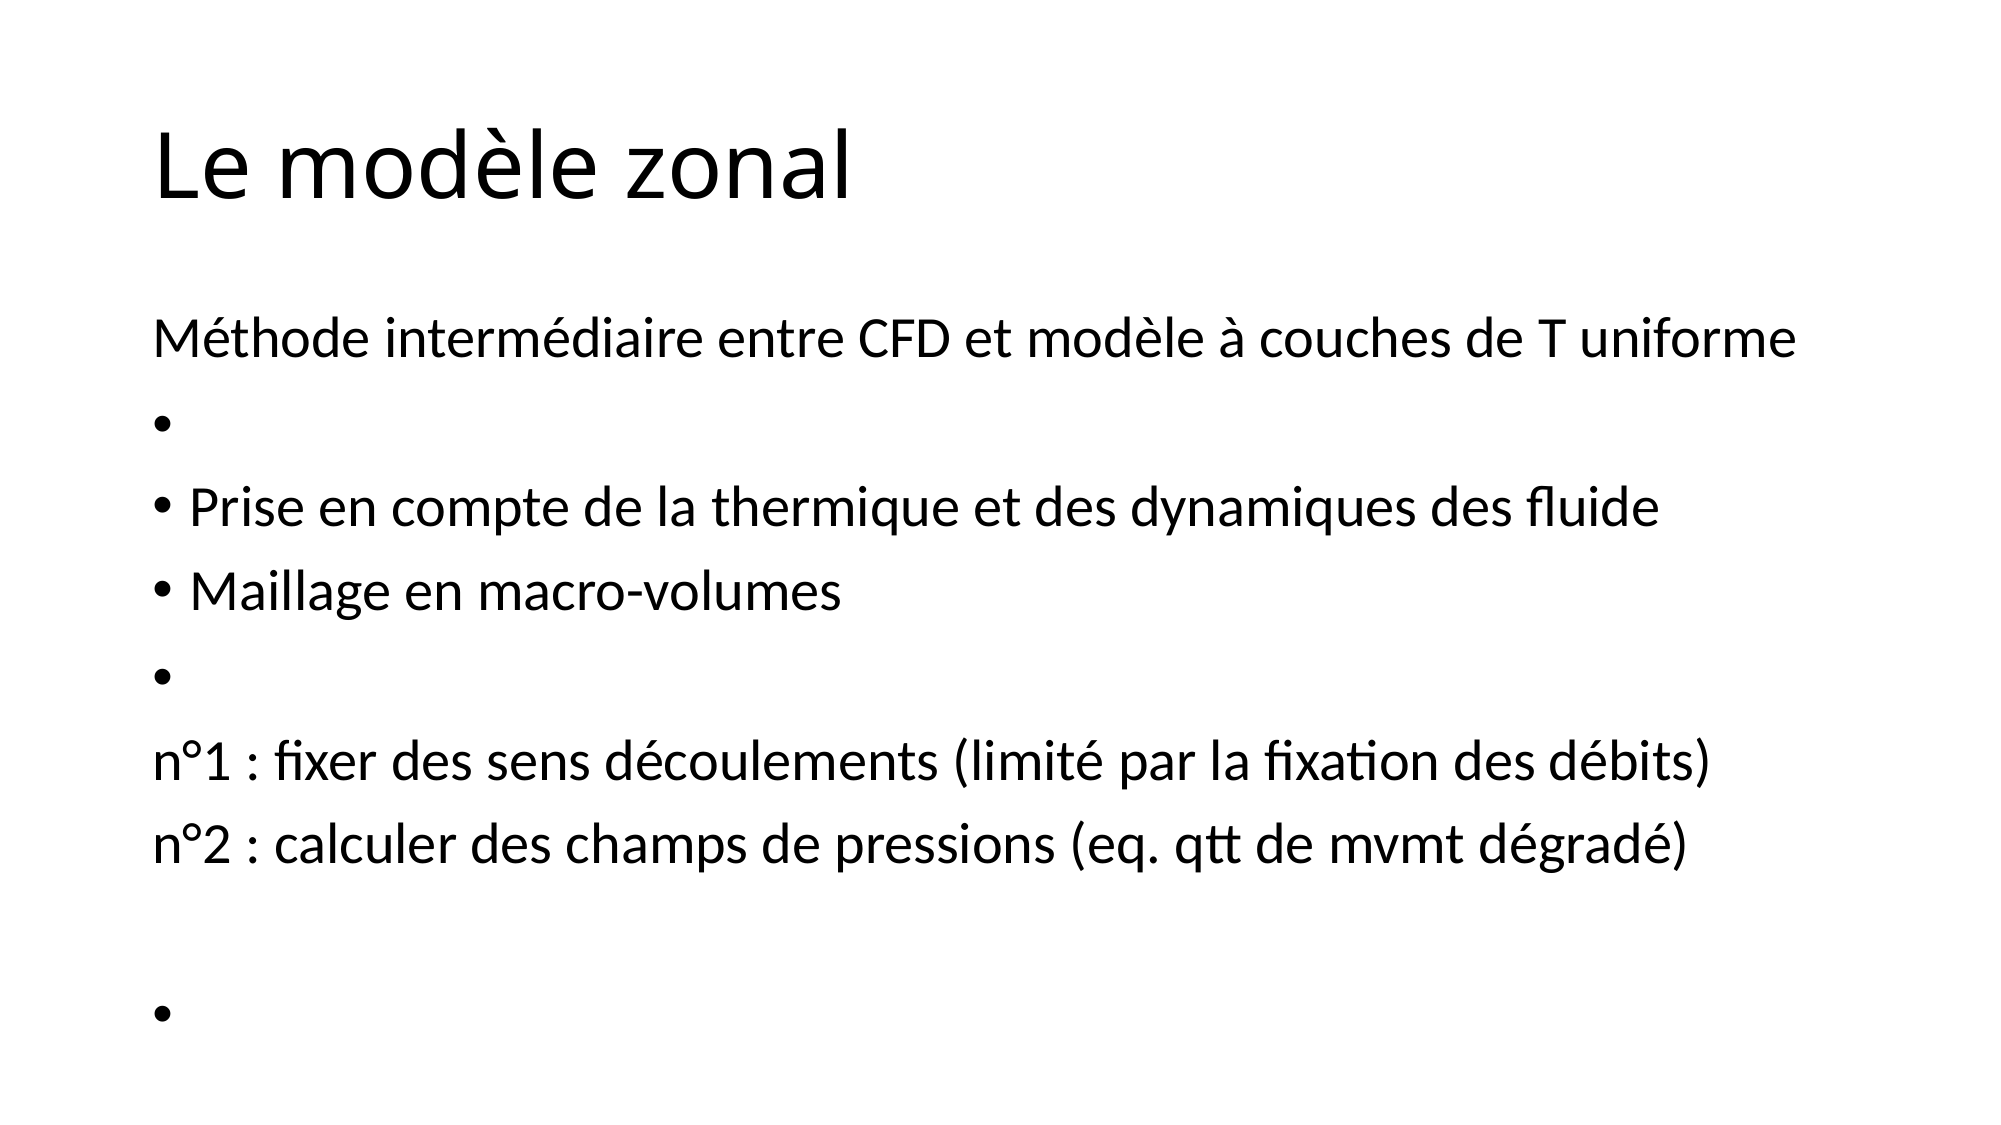

# Le modèle zonal
Méthode intermédiaire entre CFD et modèle à couches de T uniforme
Prise en compte de la thermique et des dynamiques des fluide
Maillage en macro-volumes
n°1 : fixer des sens découlements (limité par la fixation des débits)
n°2 : calculer des champs de pressions (eq. qtt de mvmt dégradé)